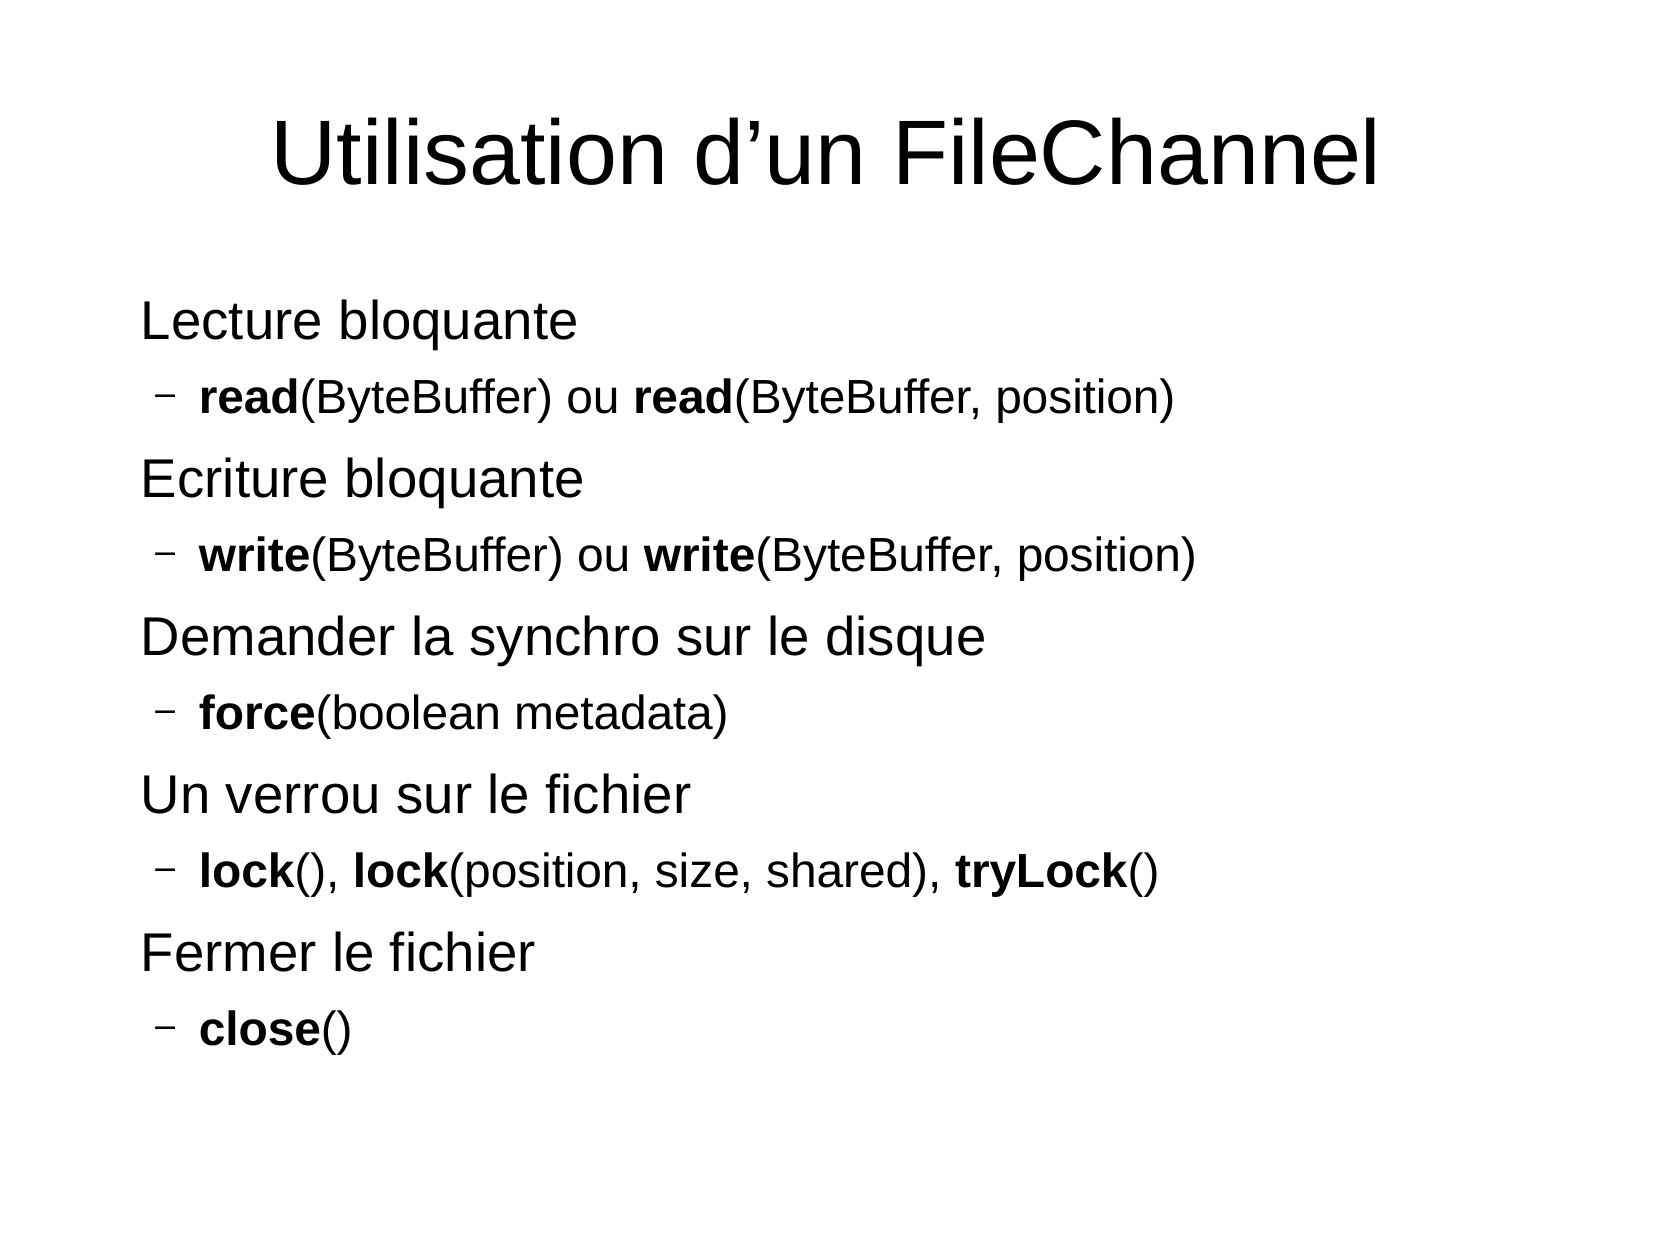

# Utilisation d’un FileChannel
Lecture bloquante
read(ByteBuffer) ou read(ByteBuffer, position)
Ecriture bloquante
write(ByteBuffer) ou write(ByteBuffer, position)
Demander la synchro sur le disque
force(boolean metadata)
Un verrou sur le fichier
lock(), lock(position, size, shared), tryLock()
Fermer le fichier
close()